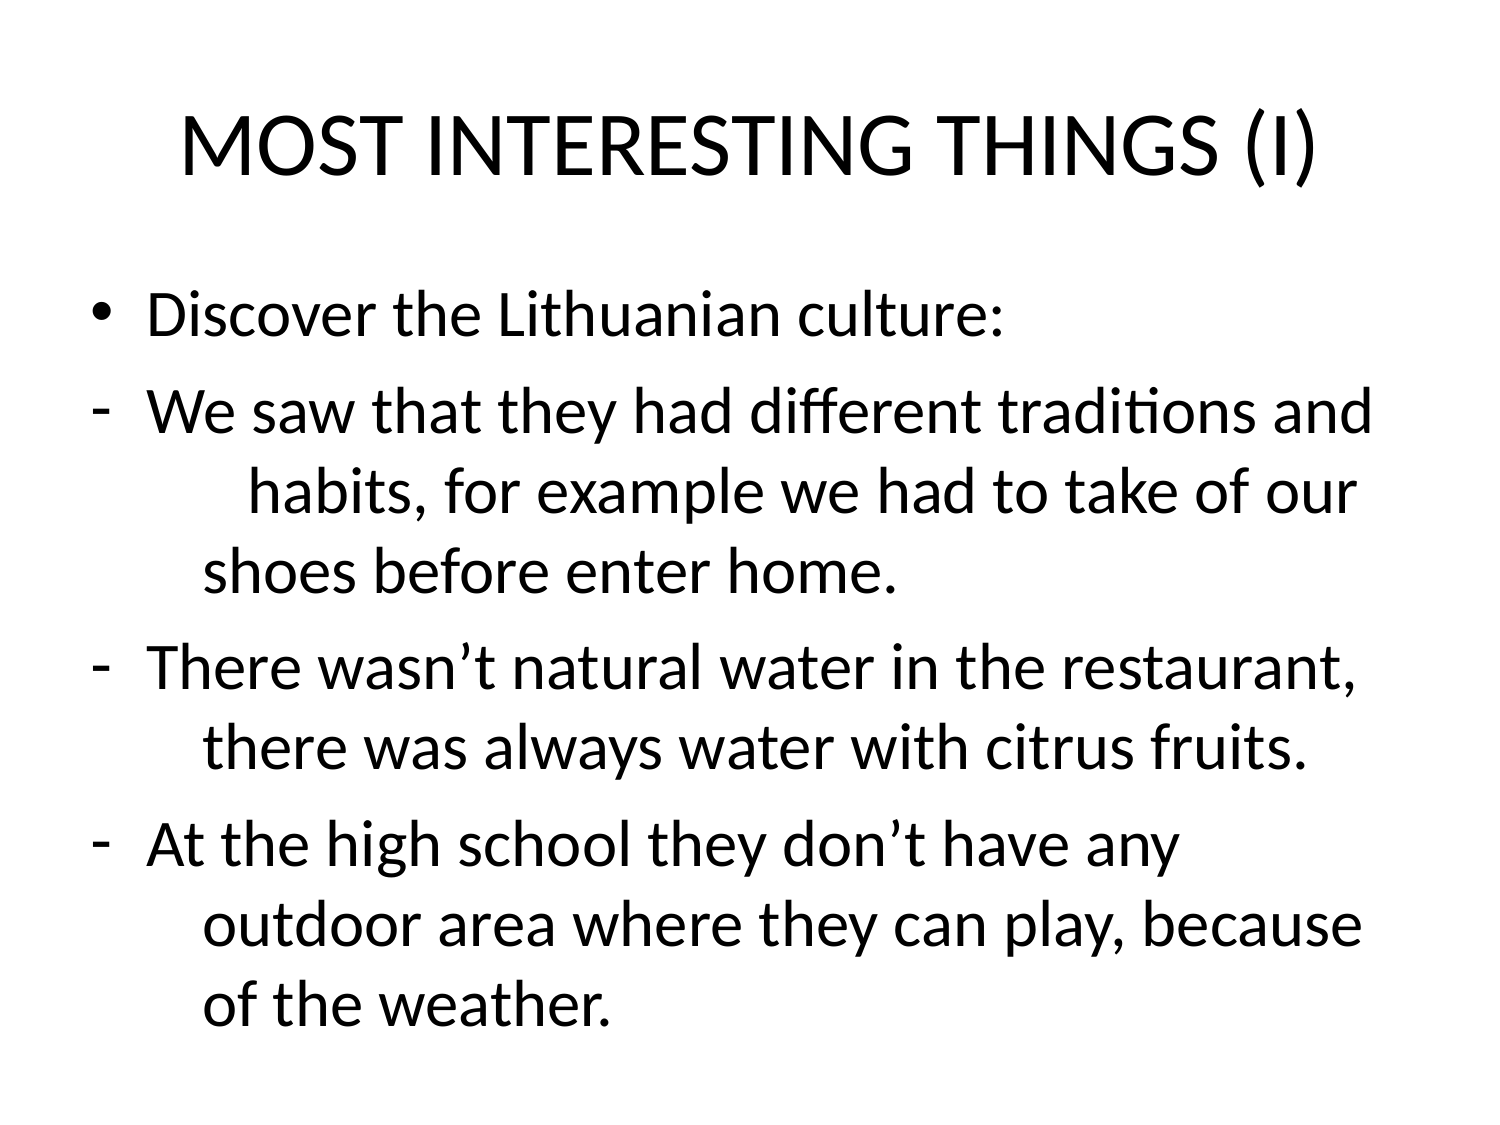

# MOST INTERESTING THINGS (I)
Discover the Lithuanian culture:
We saw that they had different traditions and habits, for example we had to take of our shoes before enter home.
There wasn’t natural water in the restaurant, there was always water with citrus fruits.
At the high school they don’t have any outdoor area where they can play, because of the weather.